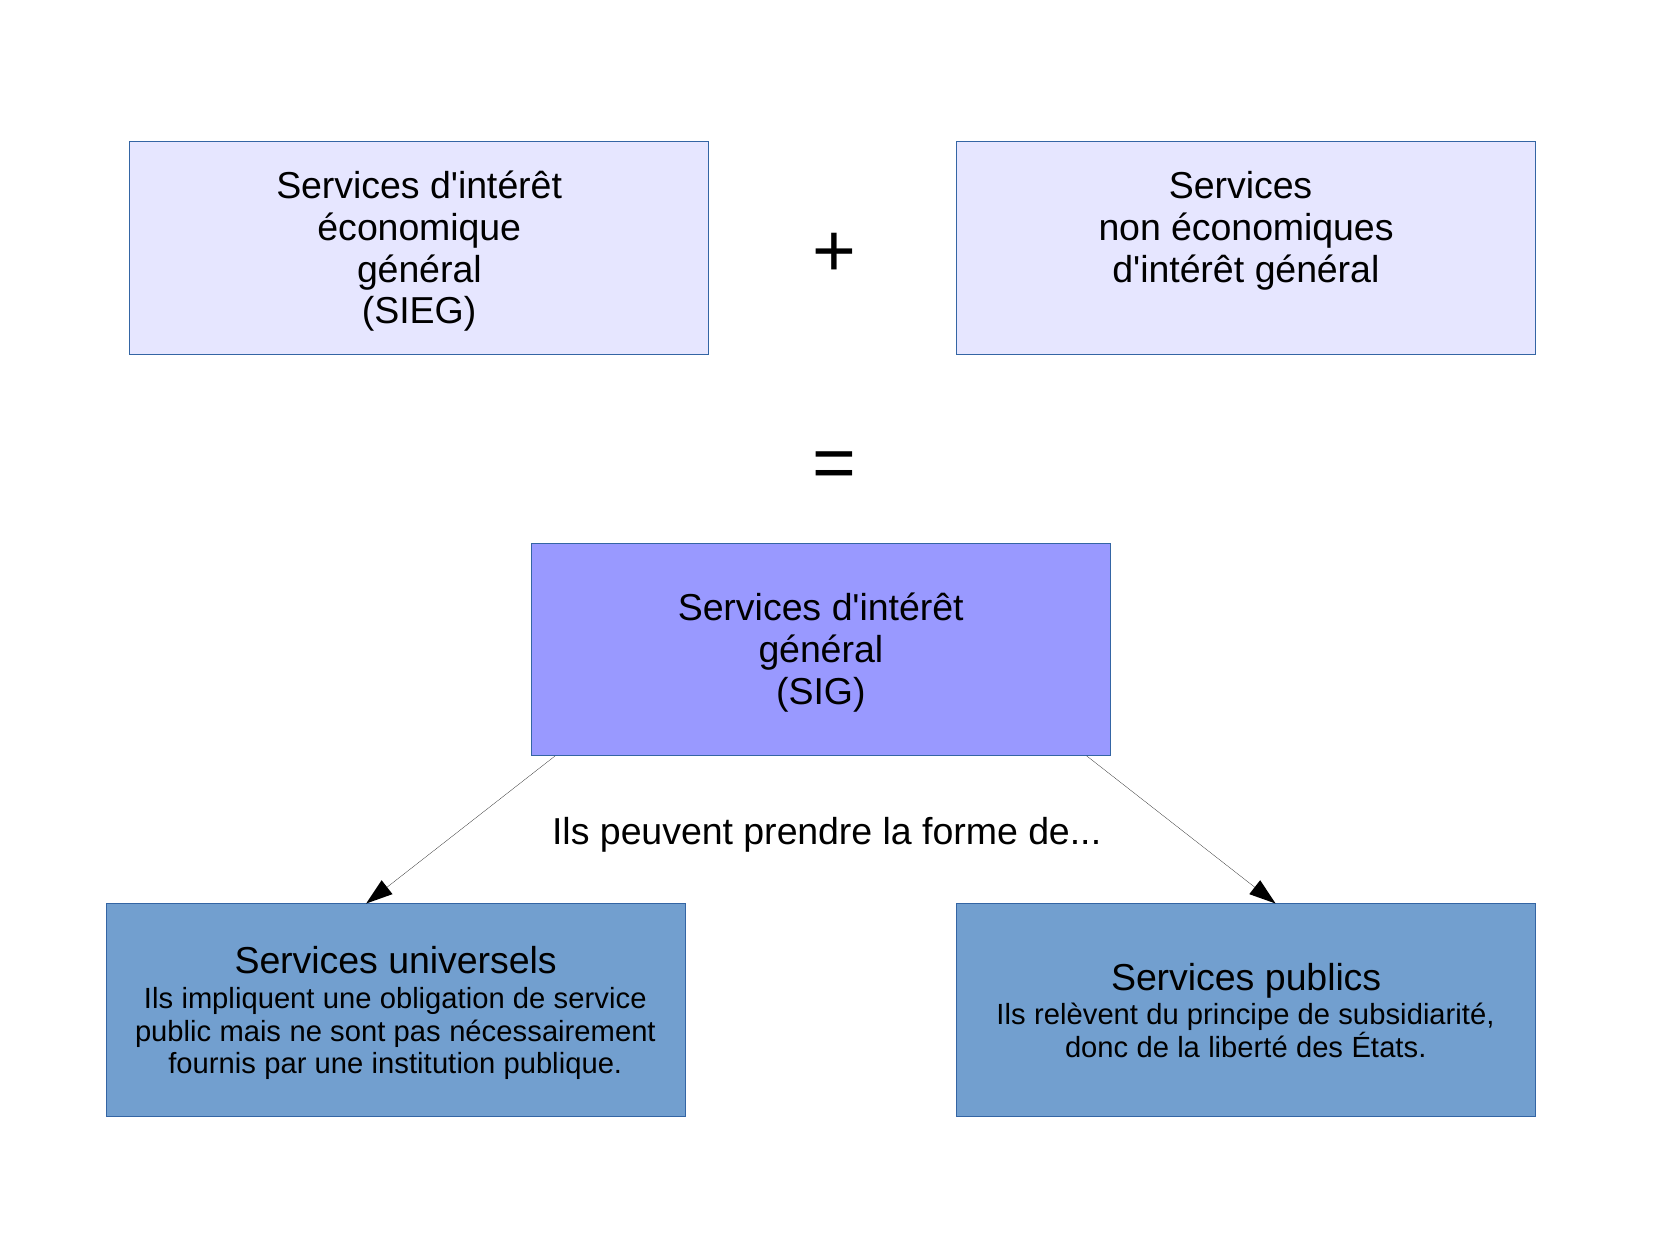

Services d'intérêt
économique
général
(SIEG)
Services
non économiques
d'intérêt général
+
=
Services d'intérêt
général
(SIG)
Ils peuvent prendre la forme de...
Services universels
Ils impliquent une obligation de service
public mais ne sont pas nécessairement
fournis par une institution publique.
Services publics
Ils relèvent du principe de subsidiarité,
donc de la liberté des États.